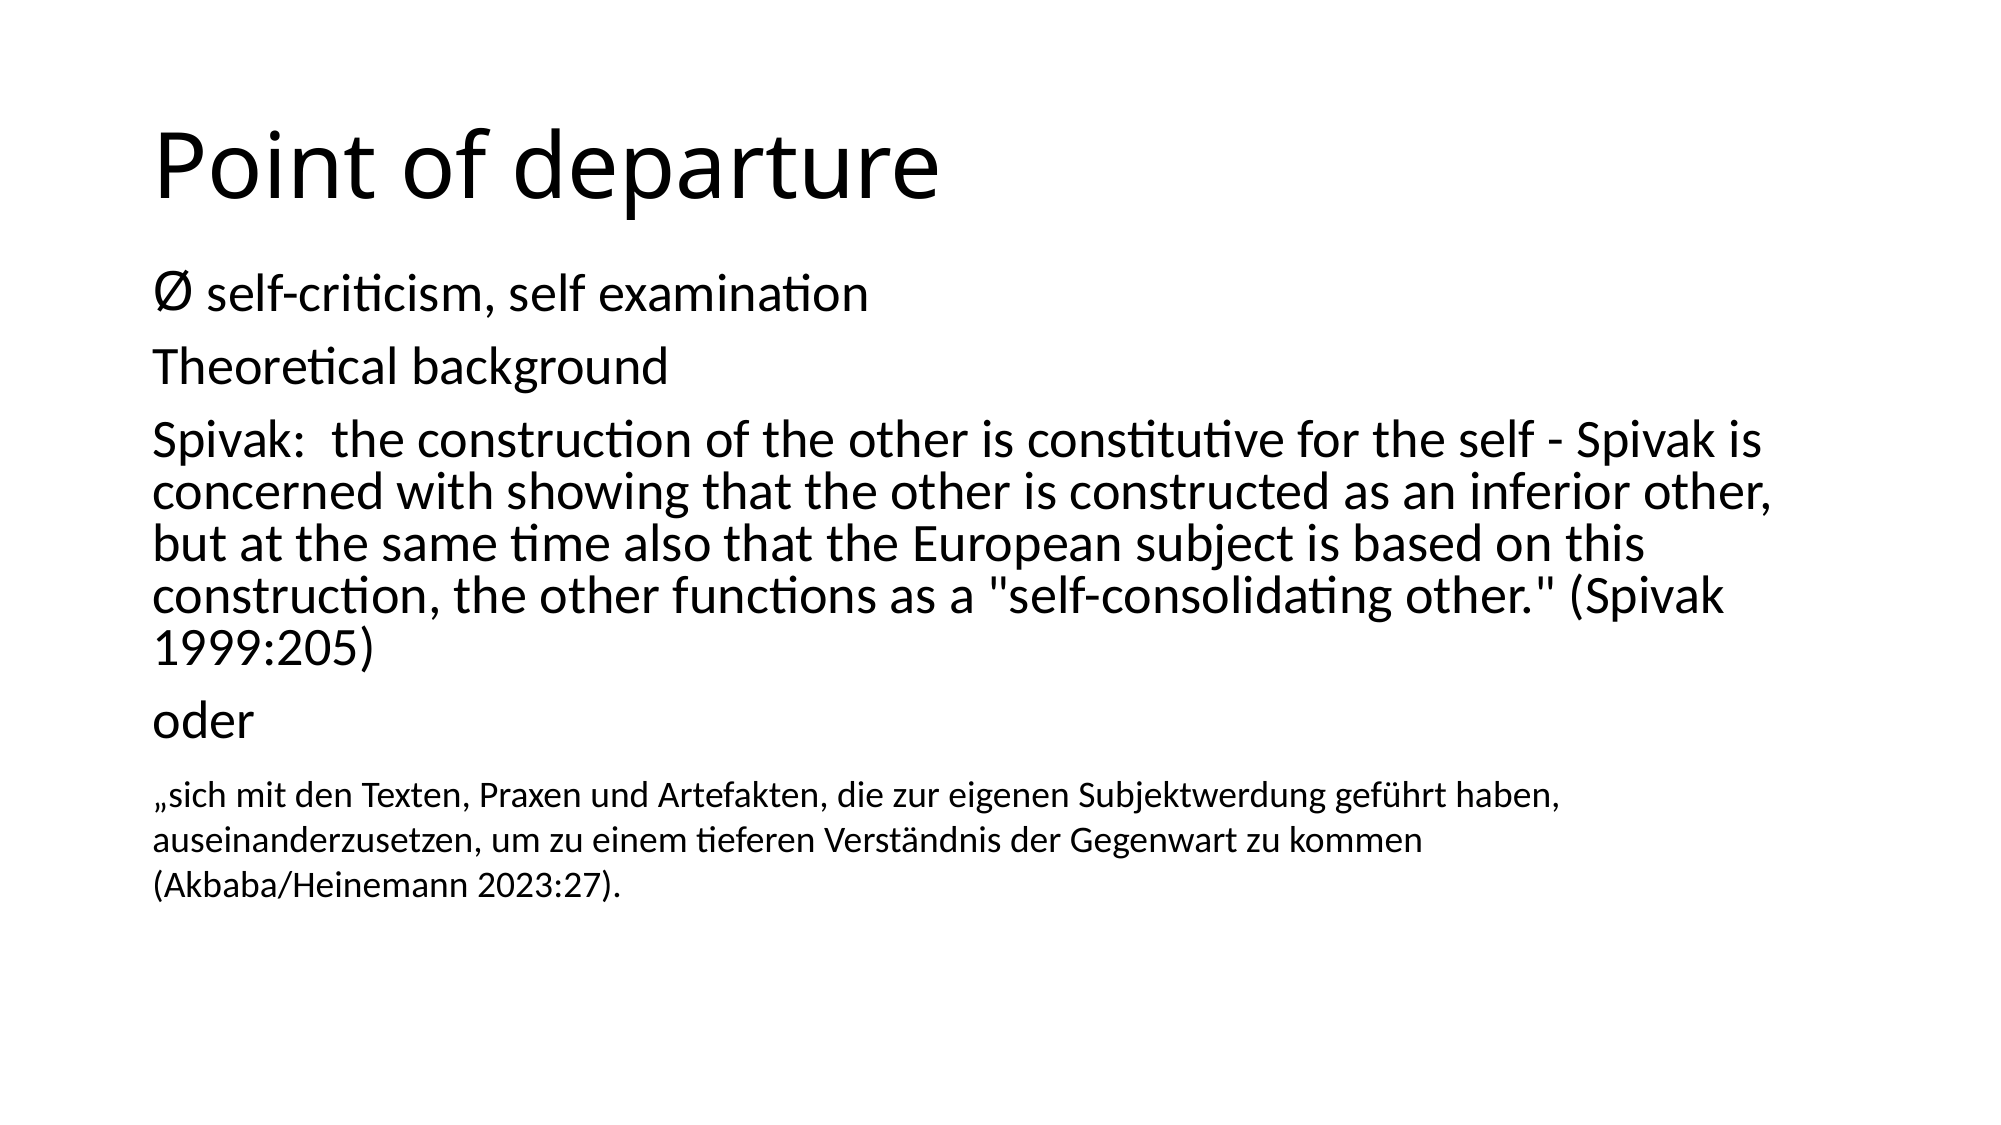

# Point of departure
 self-criticism, self examination
Theoretical background
Spivak: the construction of the other is constitutive for the self - Spivak is concerned with showing that the other is constructed as an inferior other, but at the same time also that the European subject is based on this construction, the other functions as a "self-consolidating other." (Spivak 1999:205)
oder
„sich mit den Texten, Praxen und Artefakten, die zur eigenen Subjektwerdung geführt haben,
auseinanderzusetzen, um zu einem tieferen Verständnis der Gegenwart zu kommen
(Akbaba/Heinemann 2023:27).